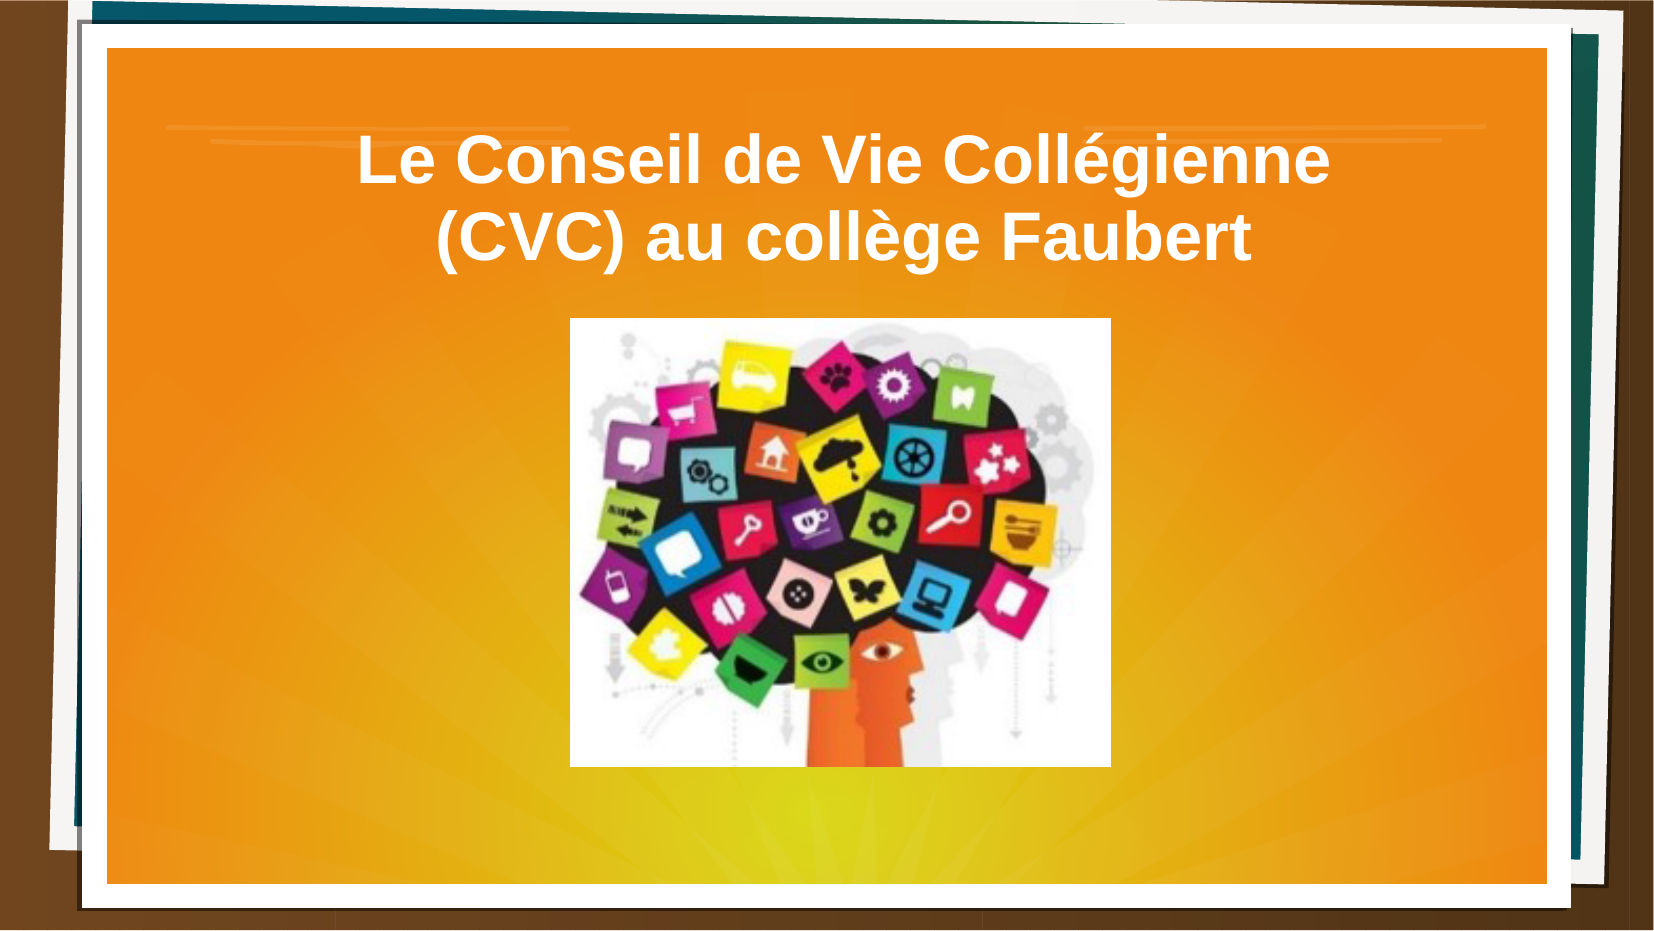

# Le Conseil de Vie Collégienne (CVC) au collège Faubert